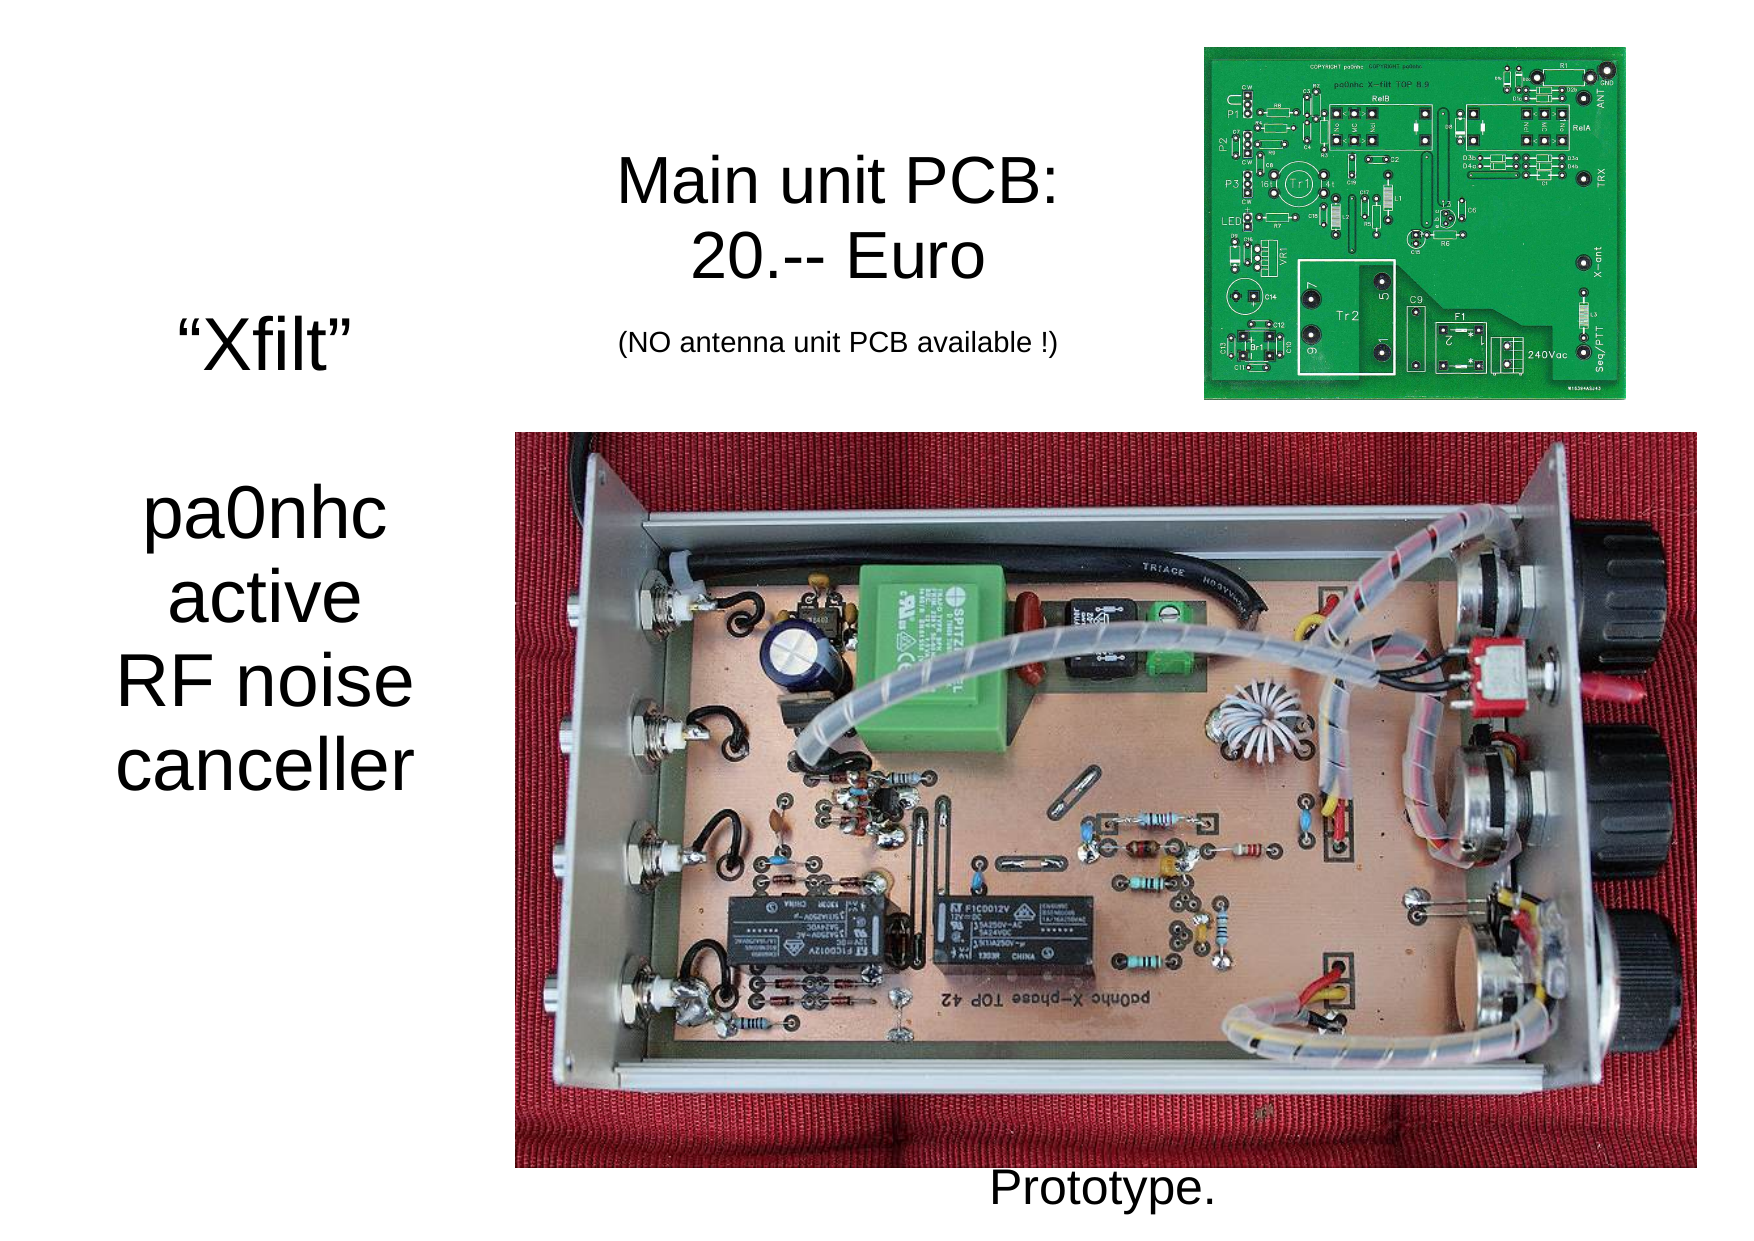

Main unit PCB:
20.-- Euro
(NO antenna unit PCB available !)
“Xfilt”
pa0nhc
active
RF noise
canceller
Prototype.